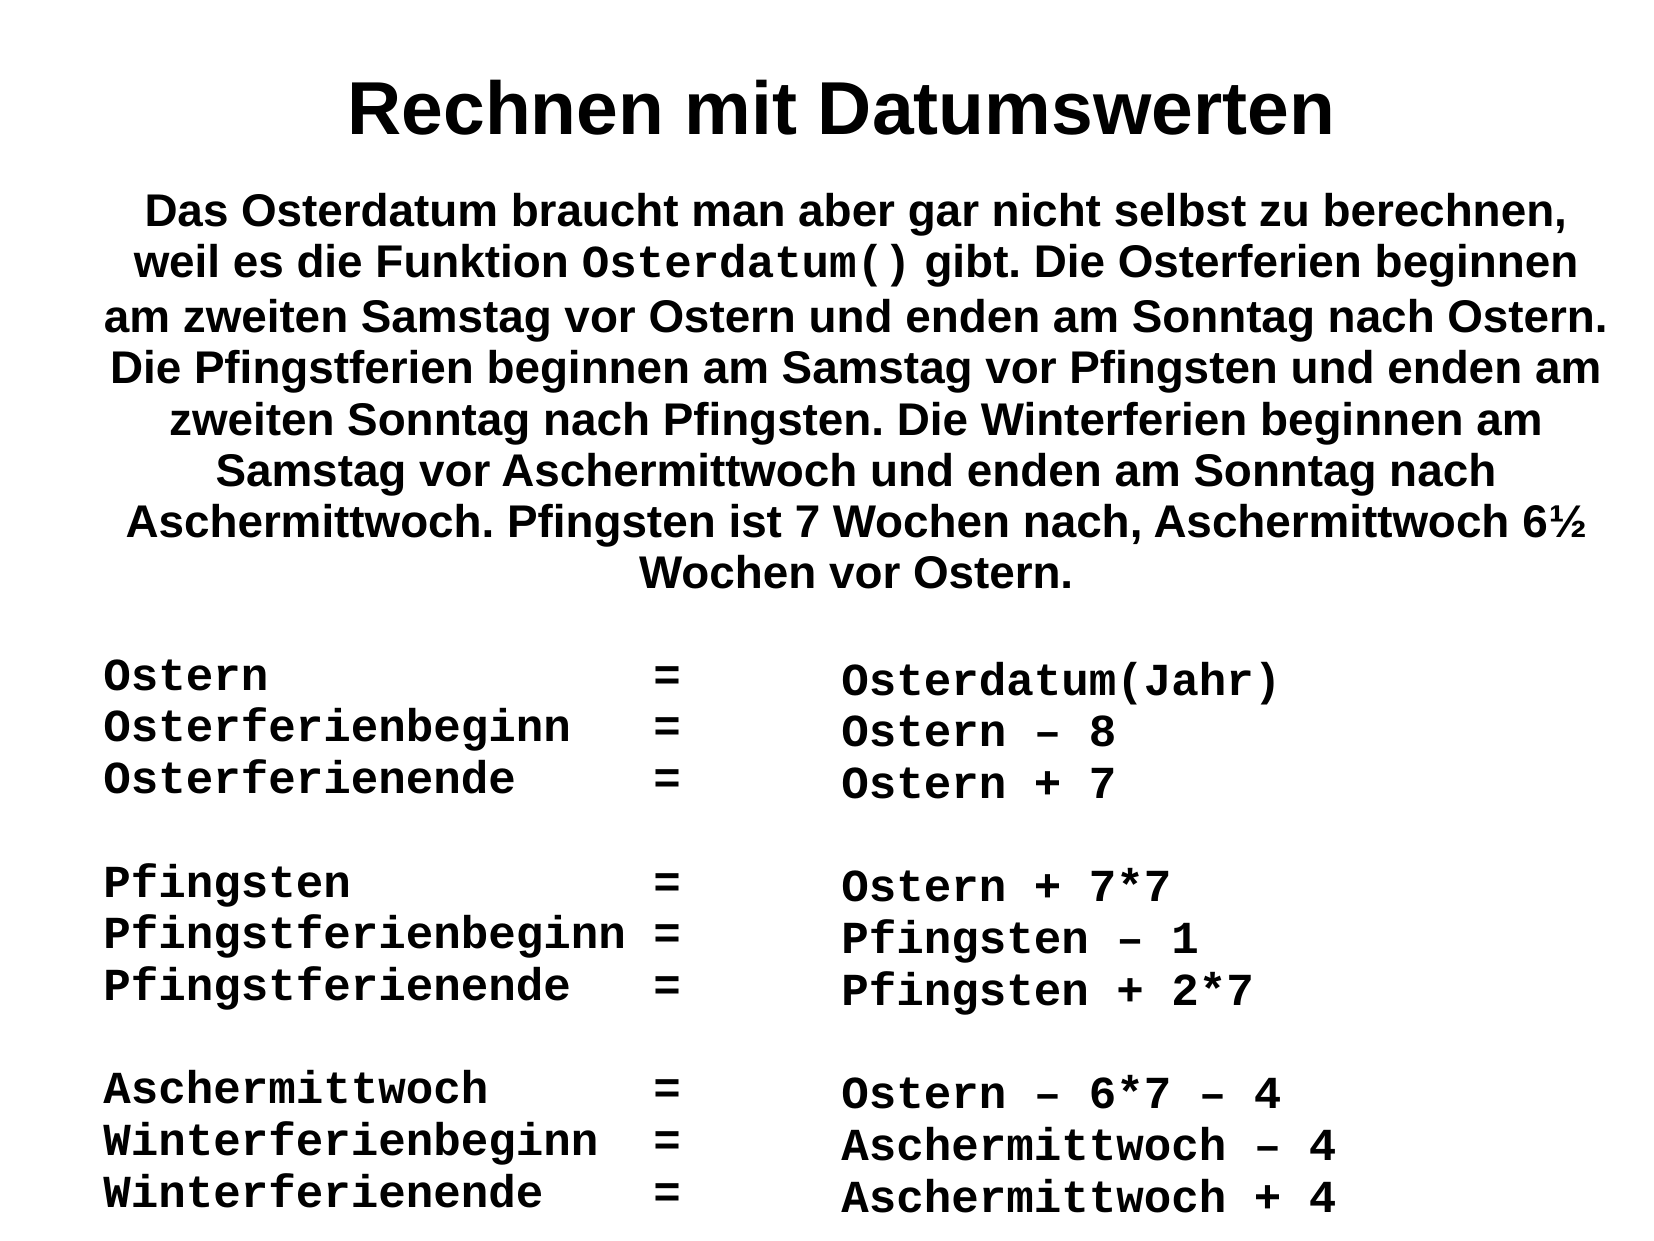

Rechnen mit Datumswerten
Das Osterdatum braucht man aber gar nicht selbst zu berechnen, weil es die Funktion Osterdatum() gibt. Die Osterferien beginnen am zweiten Samstag vor Ostern und enden am Sonntag nach Ostern. Die Pfingstferien beginnen am Samstag vor Pfingsten und enden am zweiten Sonntag nach Pfingsten. Die Winterferien beginnen am Samstag vor Aschermittwoch und enden am Sonntag nach Aschermittwoch. Pfingsten ist 7 Wochen nach, Aschermittwoch 6½ Wochen vor Ostern.
Ostern =
Osterferienbeginn =
Osterferienende =
Pfingsten =
Pfingstferienbeginn =
Pfingstferienende =
Aschermittwoch =
Winterferienbeginn =
Winterferienende =
Osterdatum(Jahr)
Ostern – 8
Ostern + 7
Ostern + 7*7
Pfingsten – 1
Pfingsten + 2*7
Ostern – 6*7 – 4
Aschermittwoch – 4
Aschermittwoch + 4